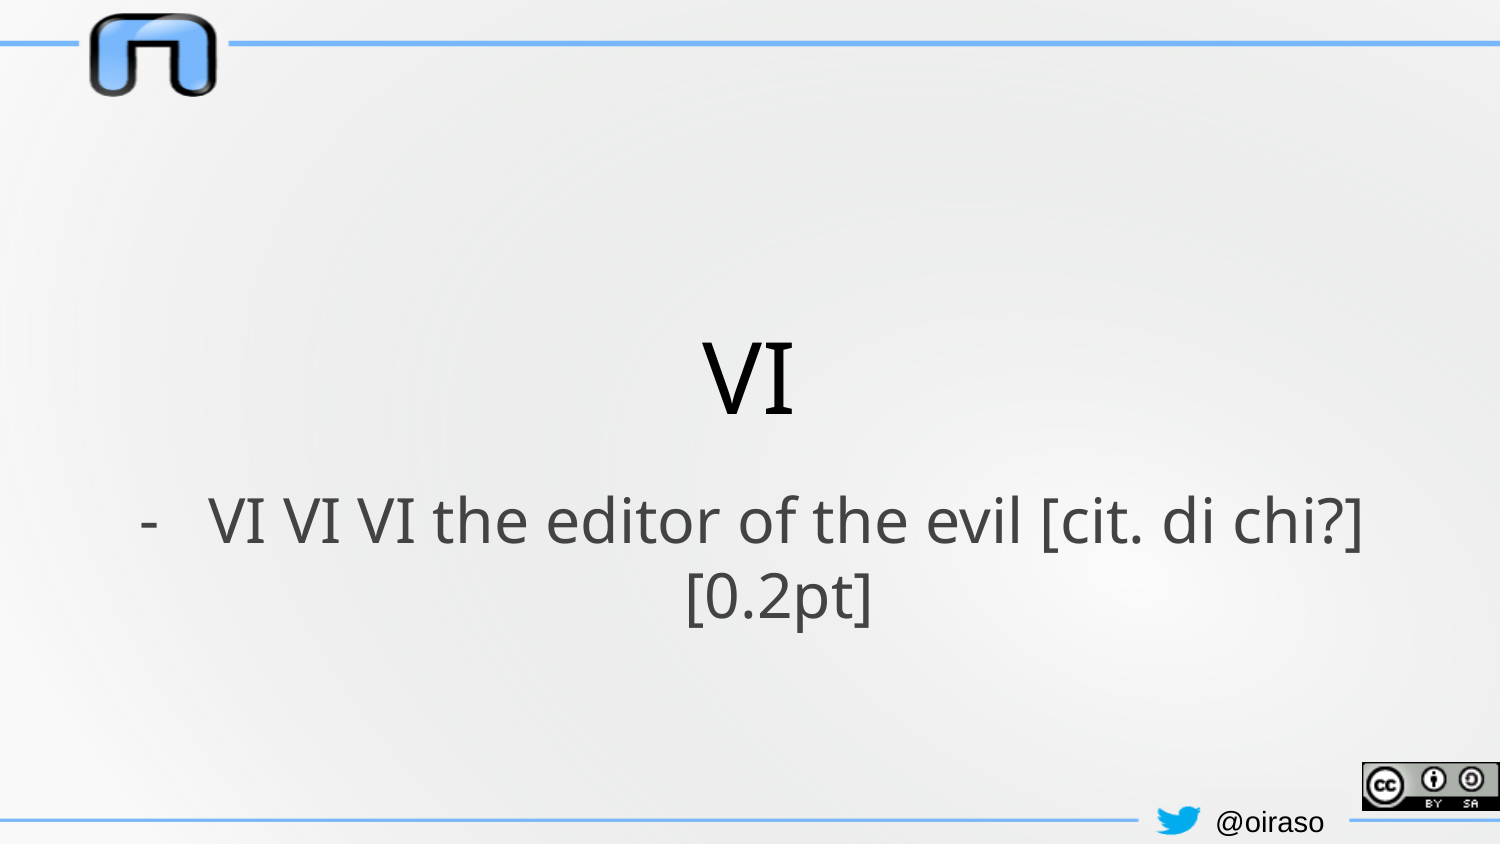

VI
# VI VI VI the editor of the evil [cit. di chi?] [0.2pt]
@oirasor